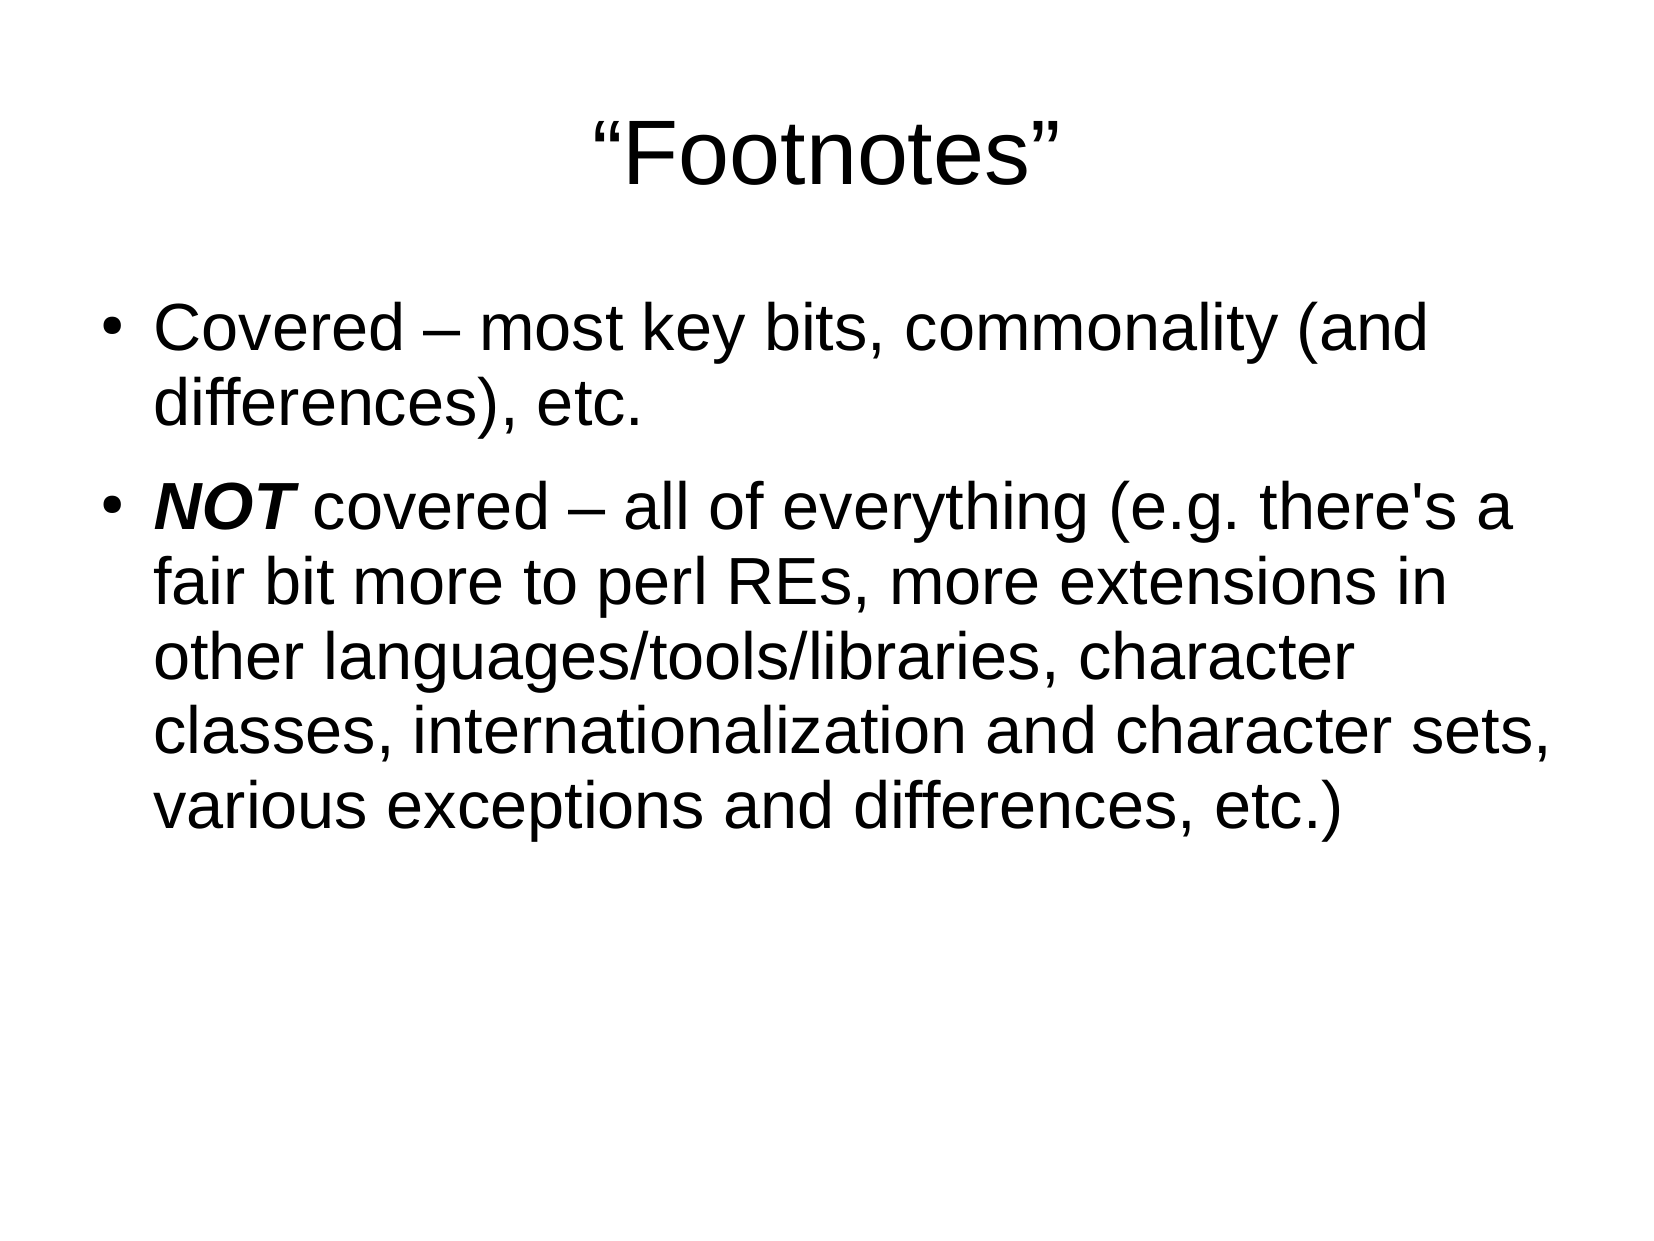

# “Footnotes”
Covered – most key bits, commonality (and differences), etc.
NOT covered – all of everything (e.g. there's a fair bit more to perl REs, more extensions in other languages/tools/libraries, character classes, internationalization and character sets, various exceptions and differences, etc.)